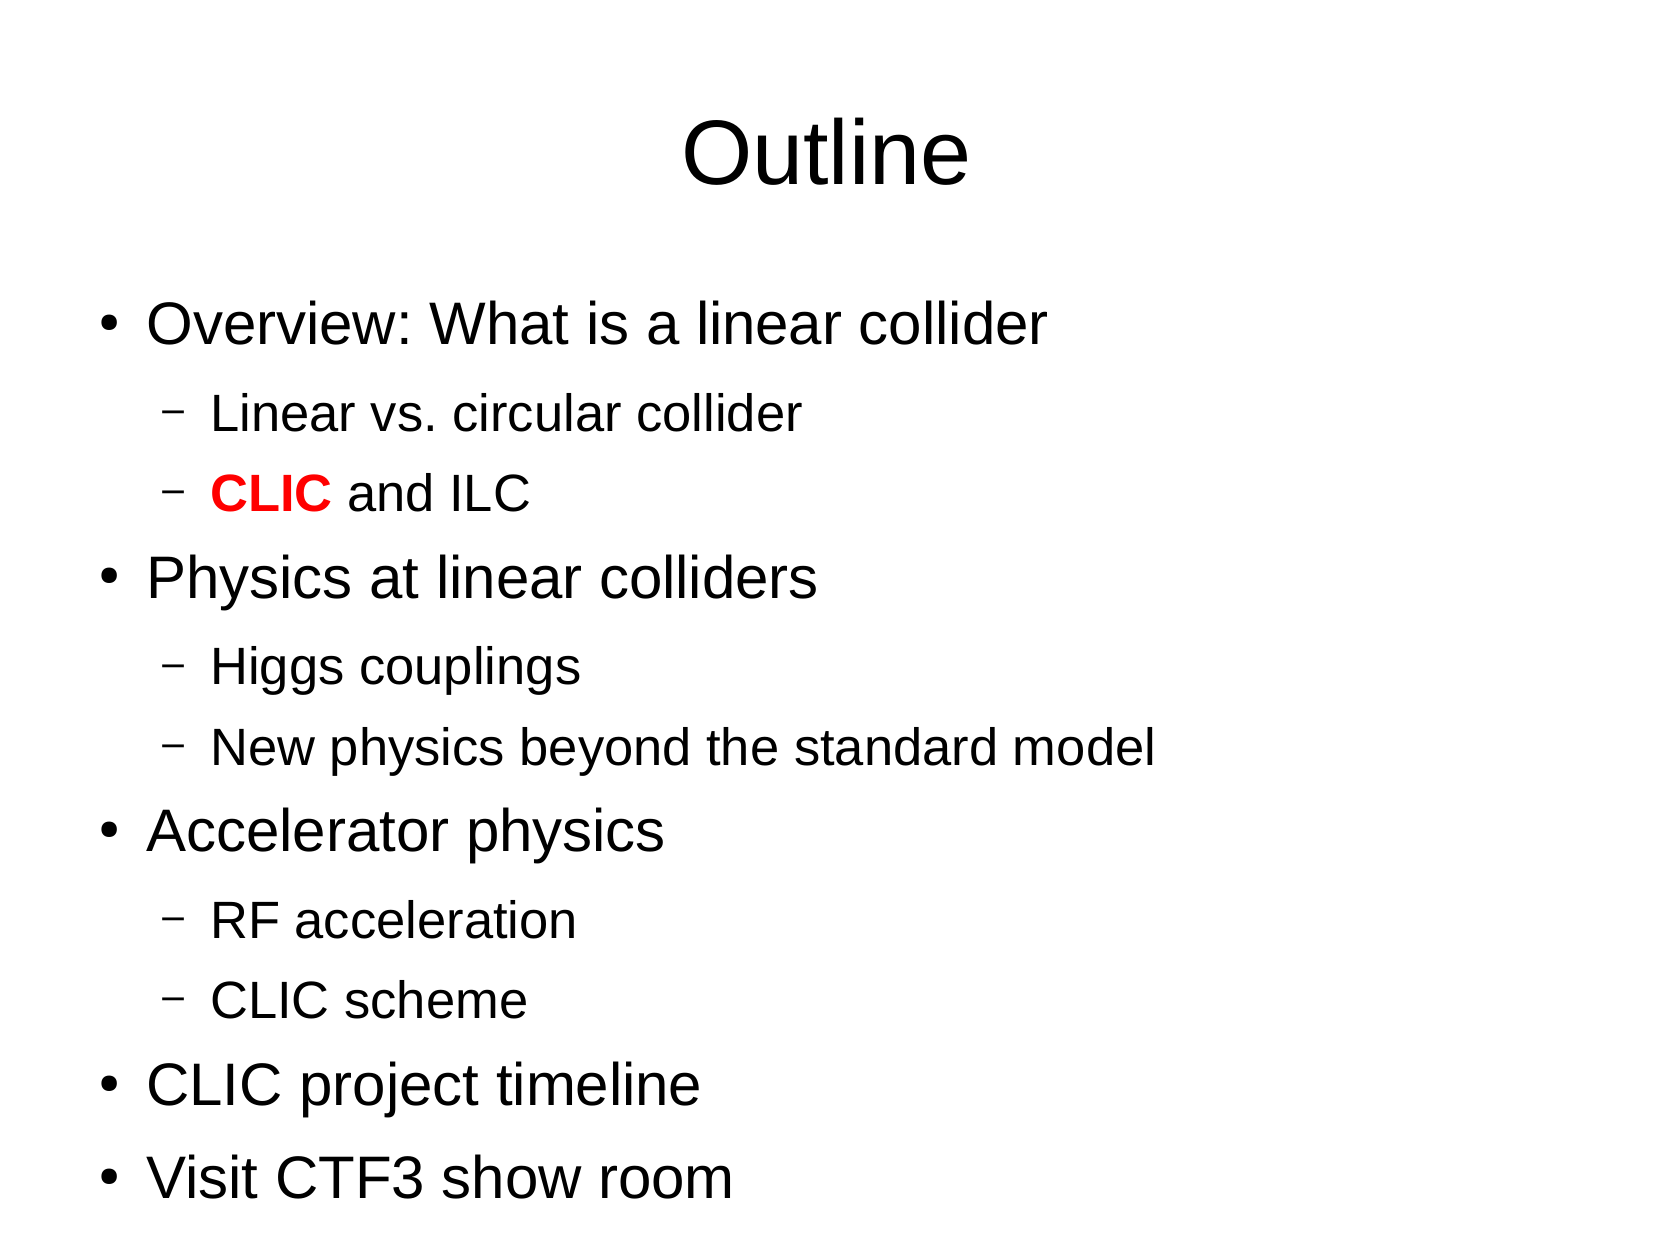

# Outline
Overview: What is a linear collider
Linear vs. circular collider
CLIC and ILC
Physics at linear colliders
Higgs couplings
New physics beyond the standard model
Accelerator physics
RF acceleration
CLIC scheme
CLIC project timeline
Visit CTF3 show room